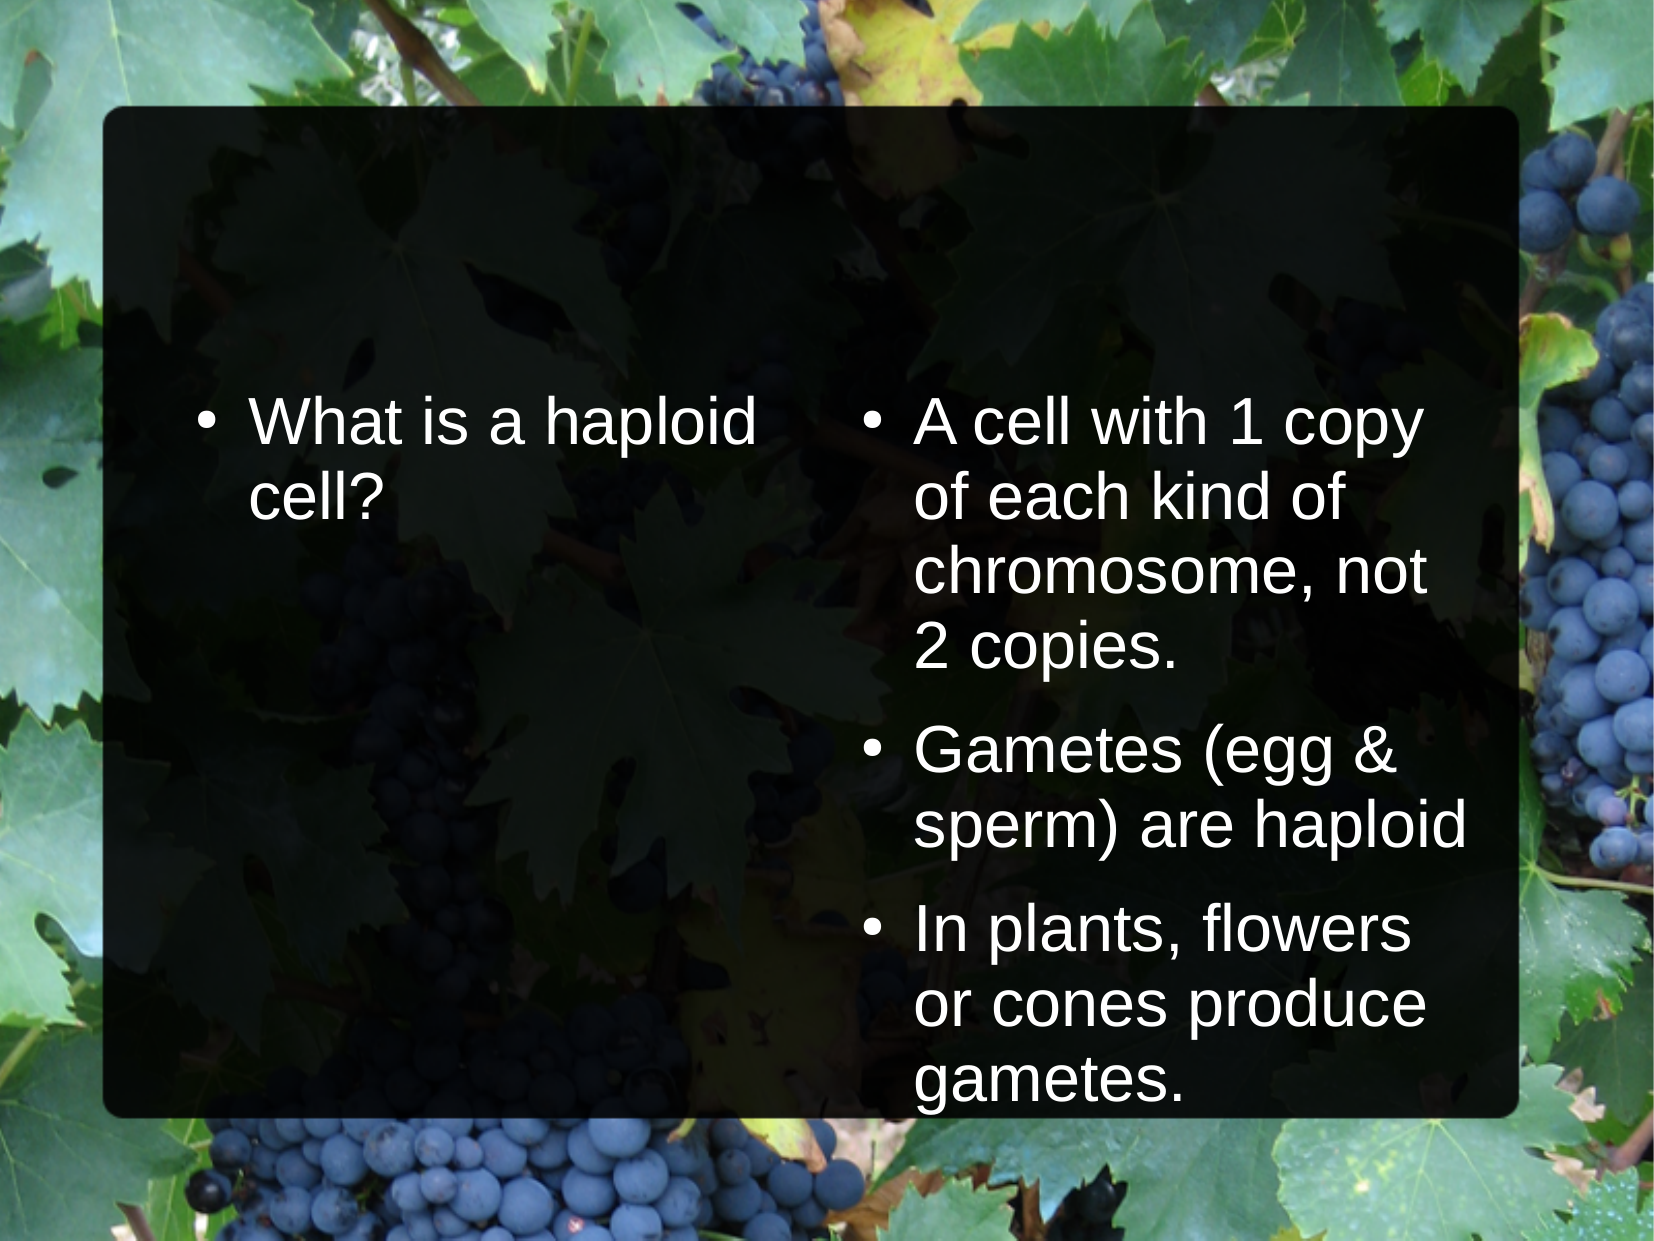

#
What is a haploid cell?
A cell with 1 copy of each kind of chromosome, not 2 copies.
Gametes (egg & sperm) are haploid
In plants, flowers or cones produce gametes.